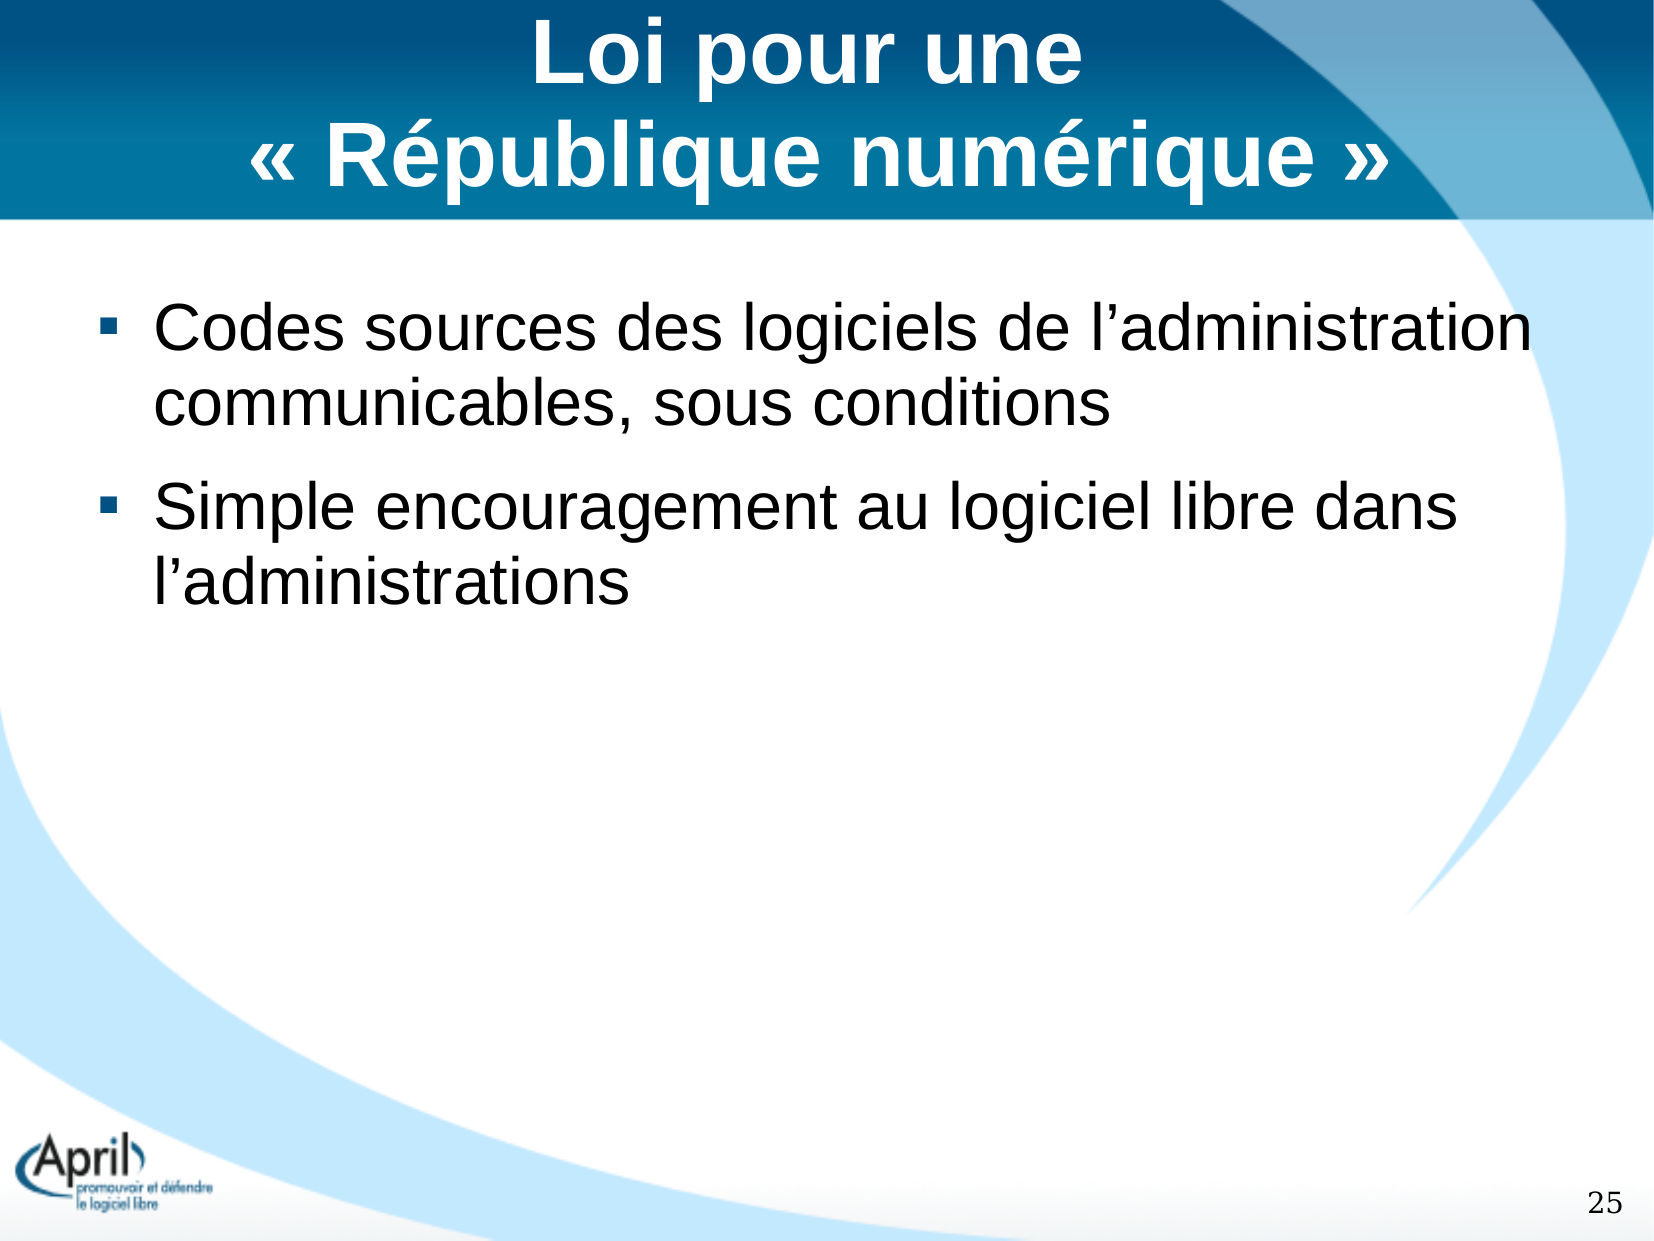

# Loi pour une « République numérique »
Codes sources des logiciels de l’administration communicables, sous conditions
Simple encouragement au logiciel libre dans l’administrations
25